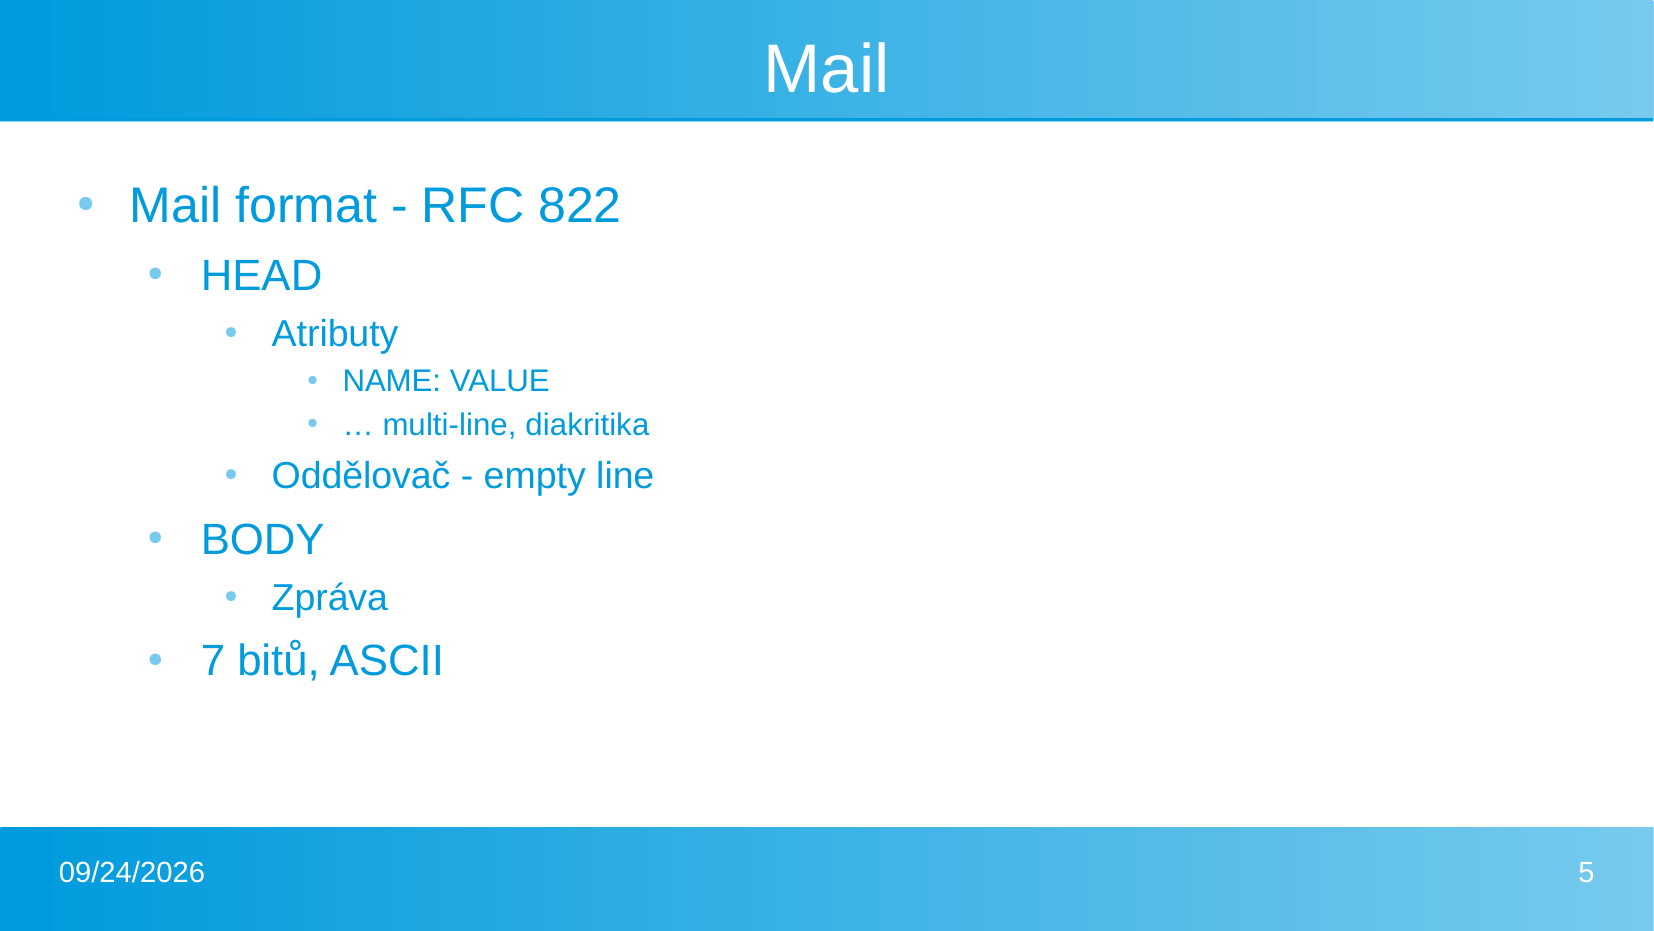

# Mail
Mail format - RFC 822
HEAD
Atributy
NAME: VALUE
… multi-line, diakritika
Oddělovač - empty line
BODY
Zpráva
7 bitů, ASCII
5